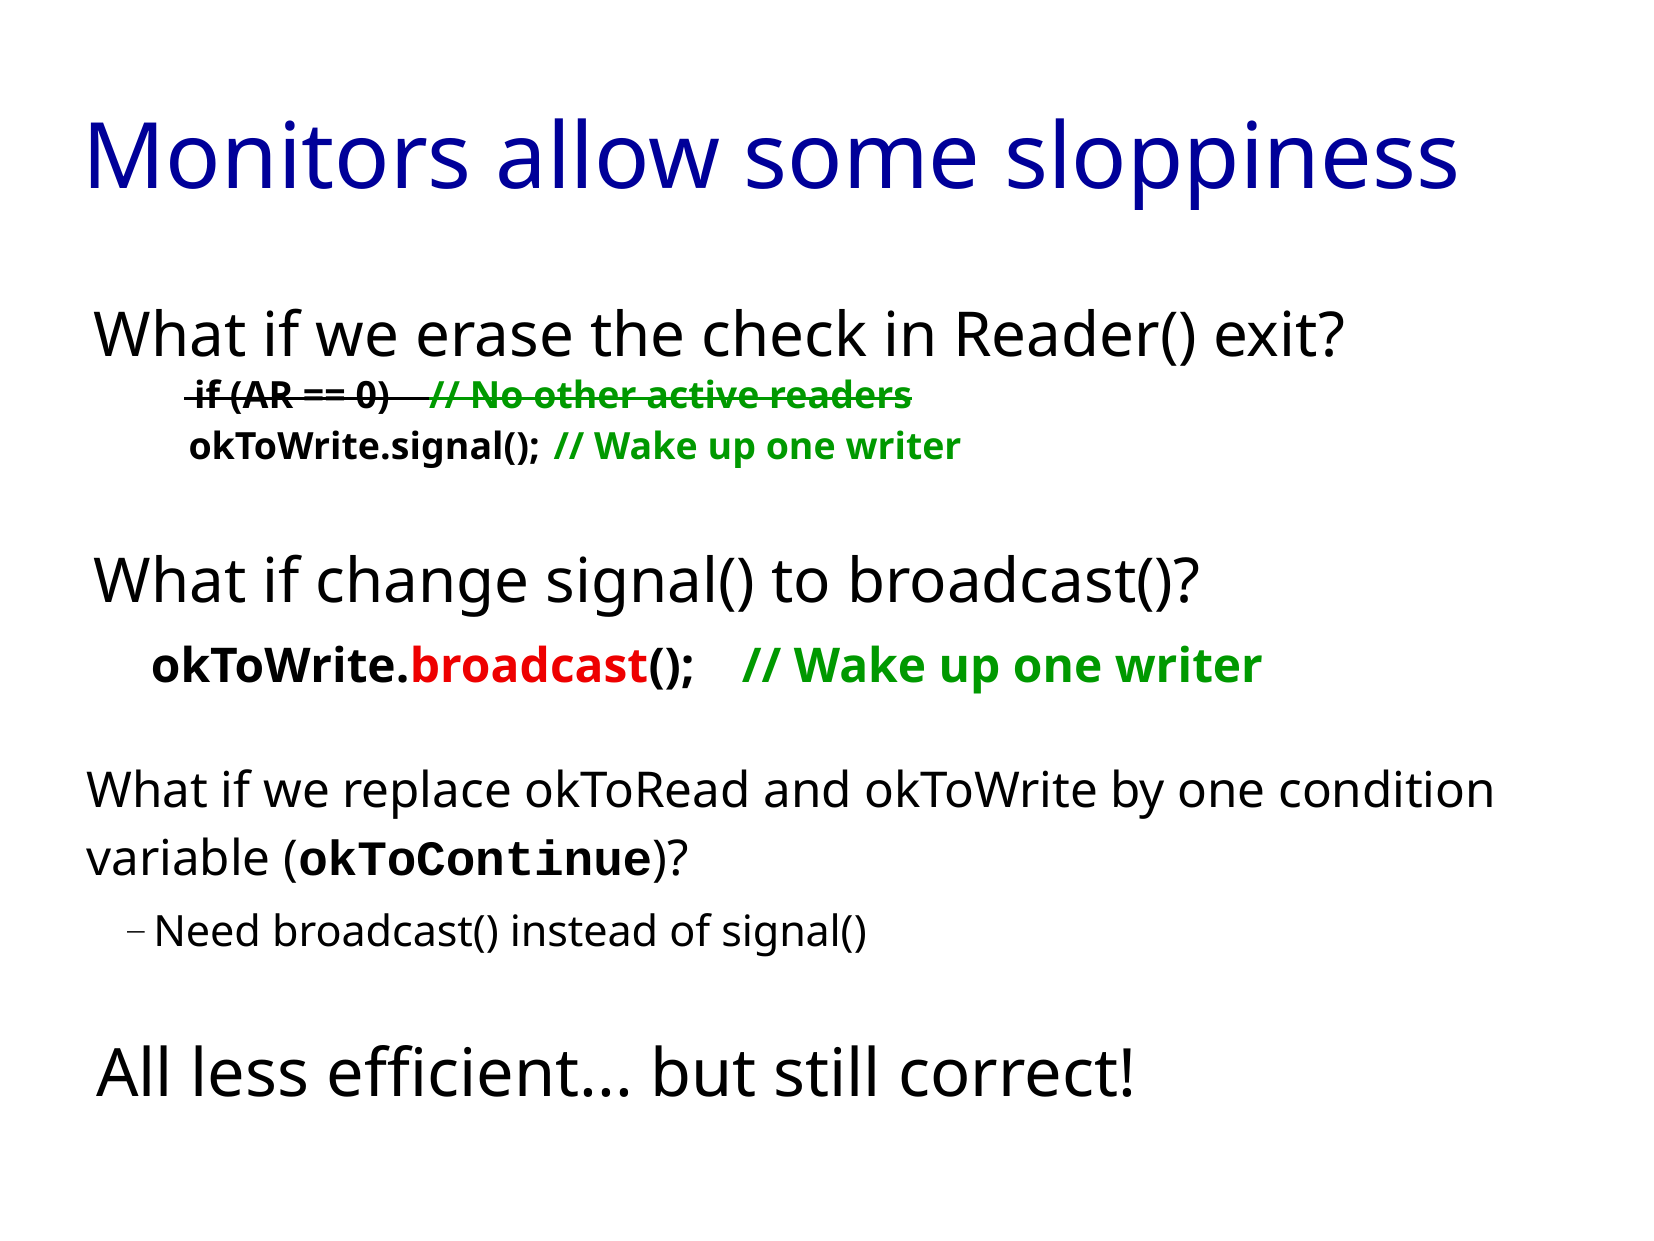

# Monitors allow some sloppiness
What if we erase the check in Reader() exit?
	 if (AR == 0) // No other active readers
 okToWrite.signal();	// Wake up one writer
What if change signal() to broadcast()?
 okToWrite.broadcast();	// Wake up one writer
What if we replace okToRead and okToWrite by one condition variable (okToContinue)?
Need broadcast() instead of signal()
All less efficient... but still correct!